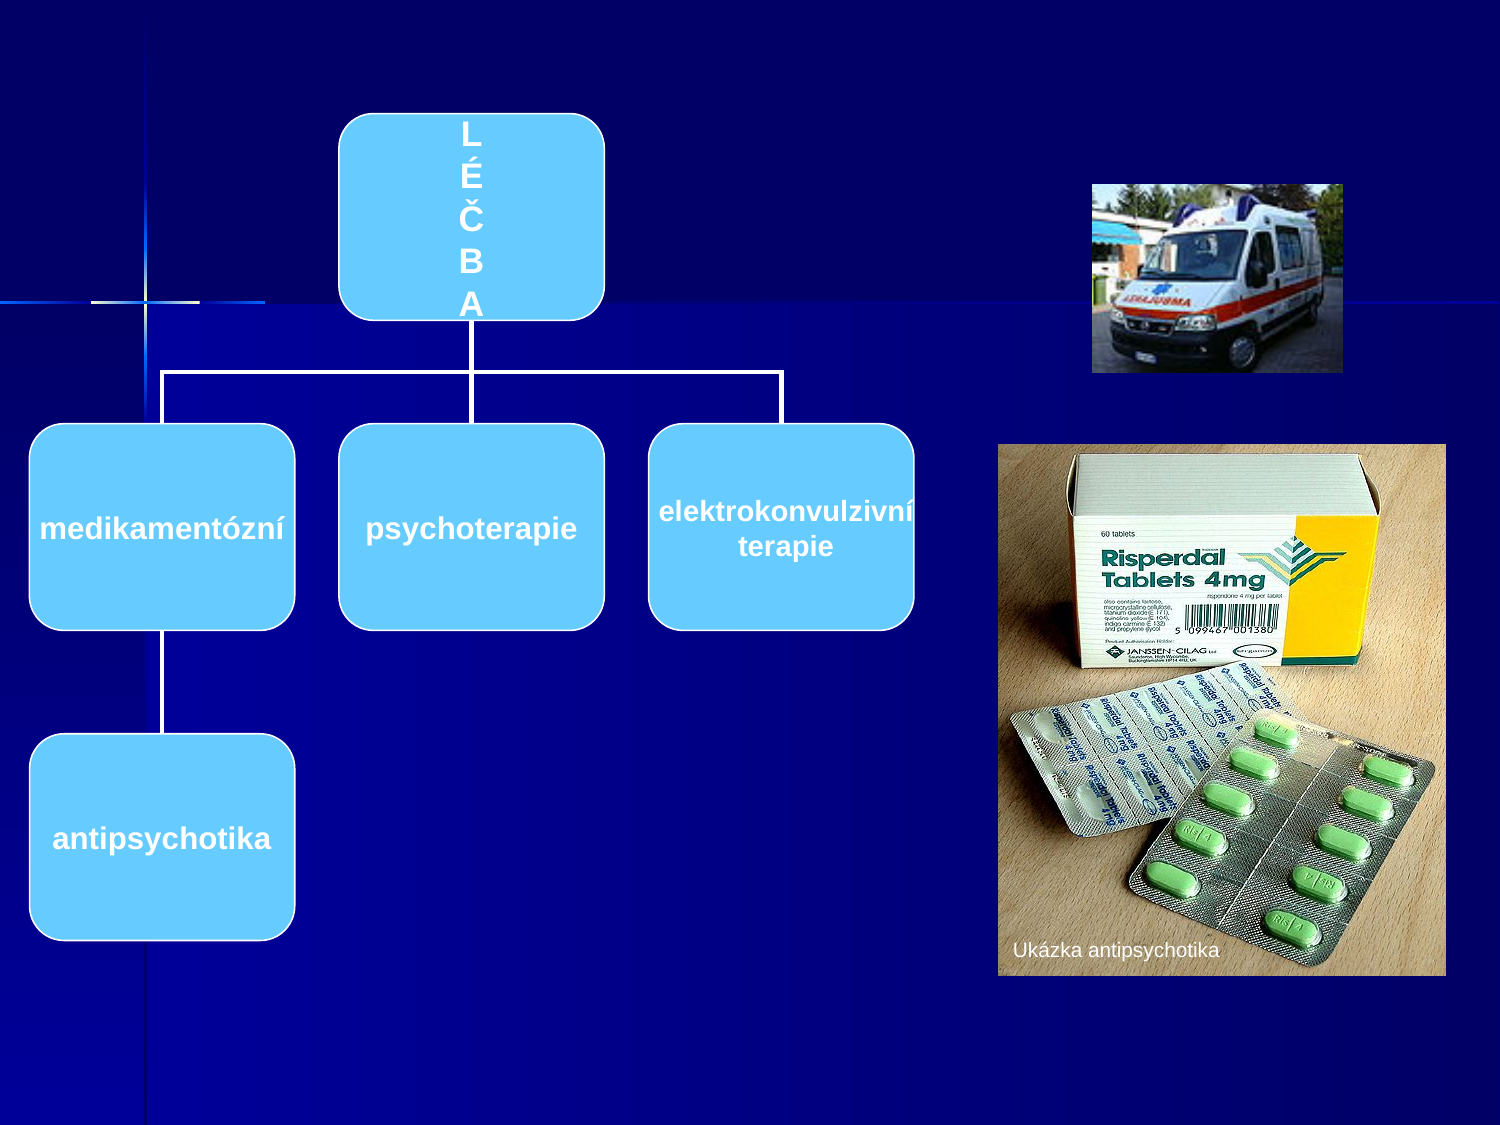

#
L
É
Č
B
A
medikamentózní
psychoterapie
elektrokonvulzivní
terapie
antipsychotika
Ukázka antipsychotika